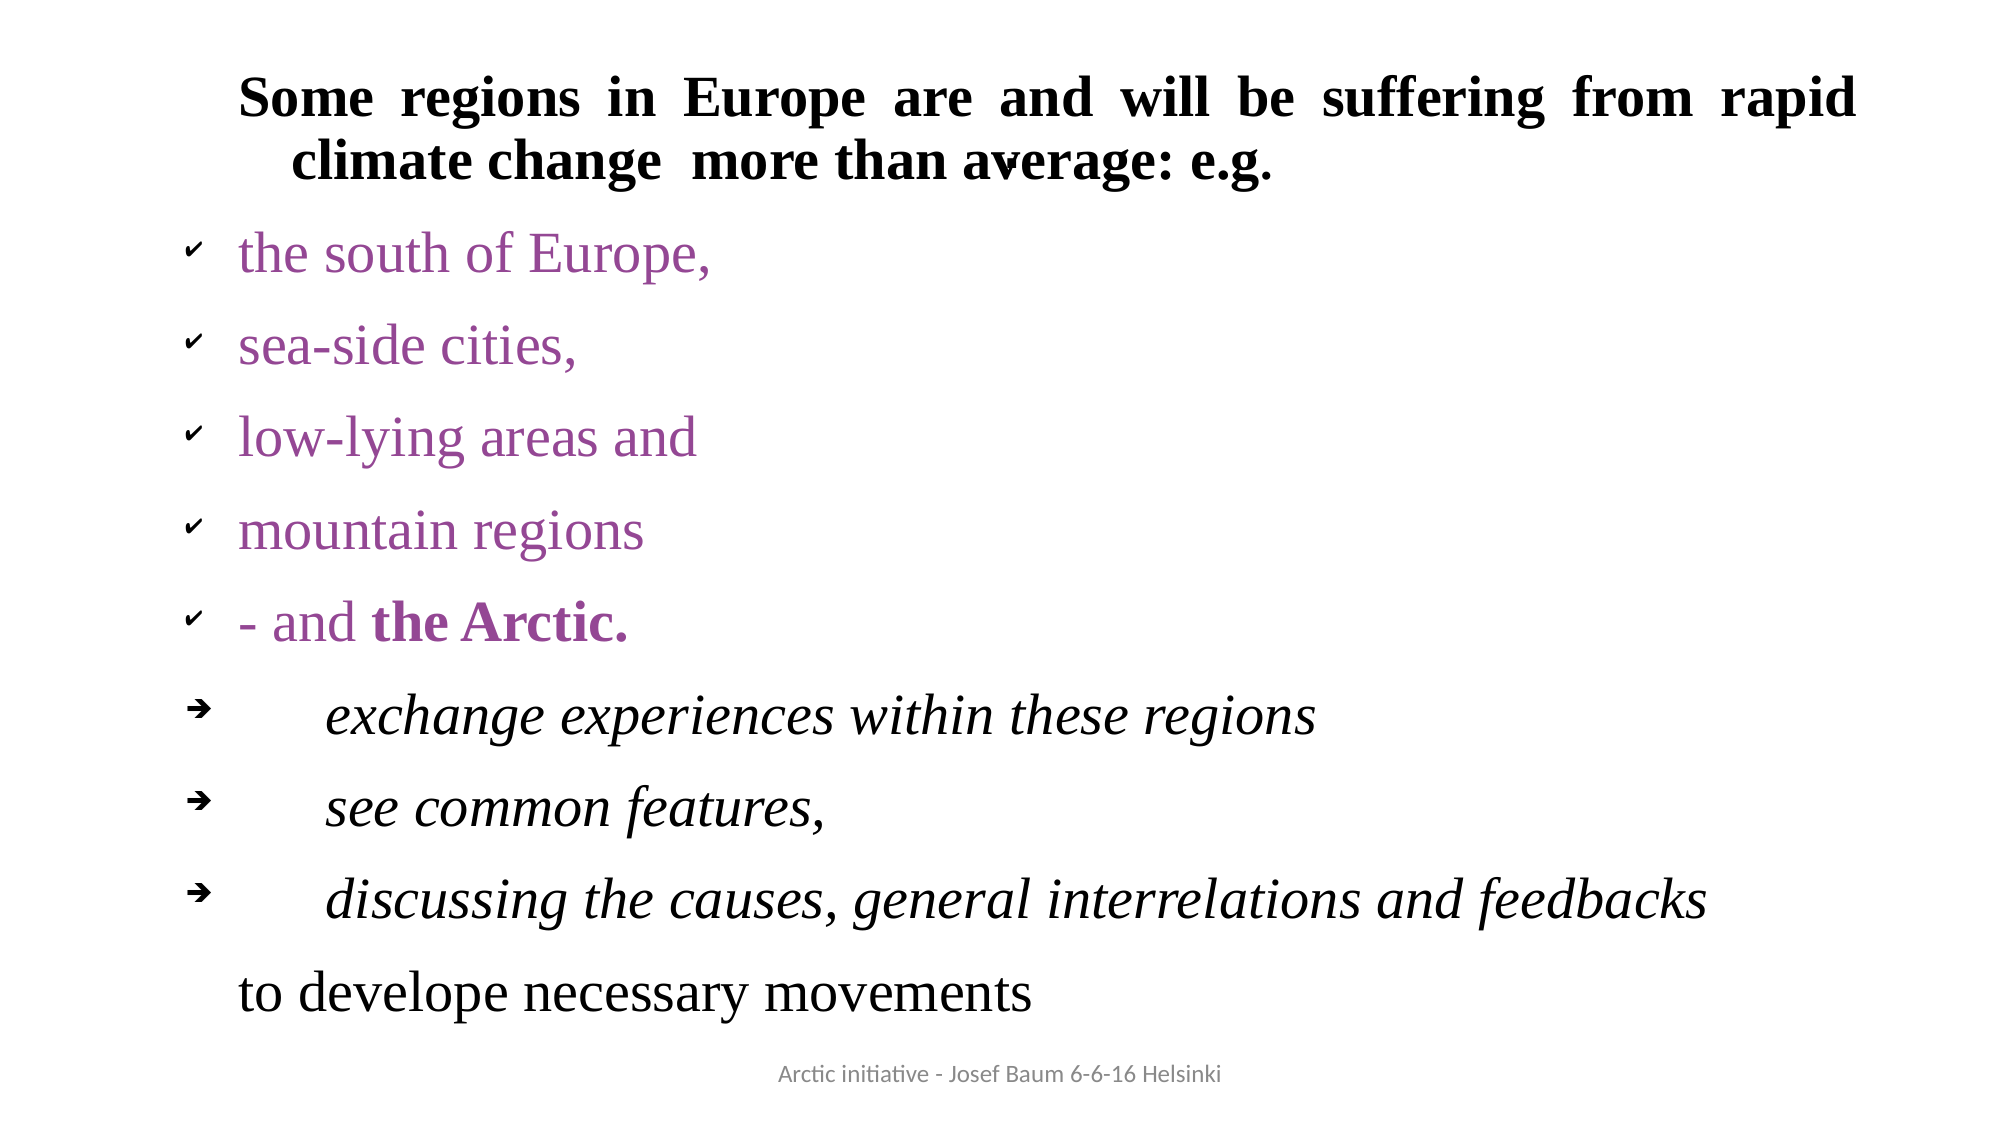

# .
Some regions in Europe are and will be suffering from rapid climate change more than average: e.g.
the south of Europe,
sea-side cities,
low-lying areas and
mountain regions
- and the Arctic.
 exchange experiences within these regions
 see common features,
 discussing the causes, general interrelations and feedbacks
to develope necessary movements
Arctic initiative - Josef Baum 6-6-16 Helsinki